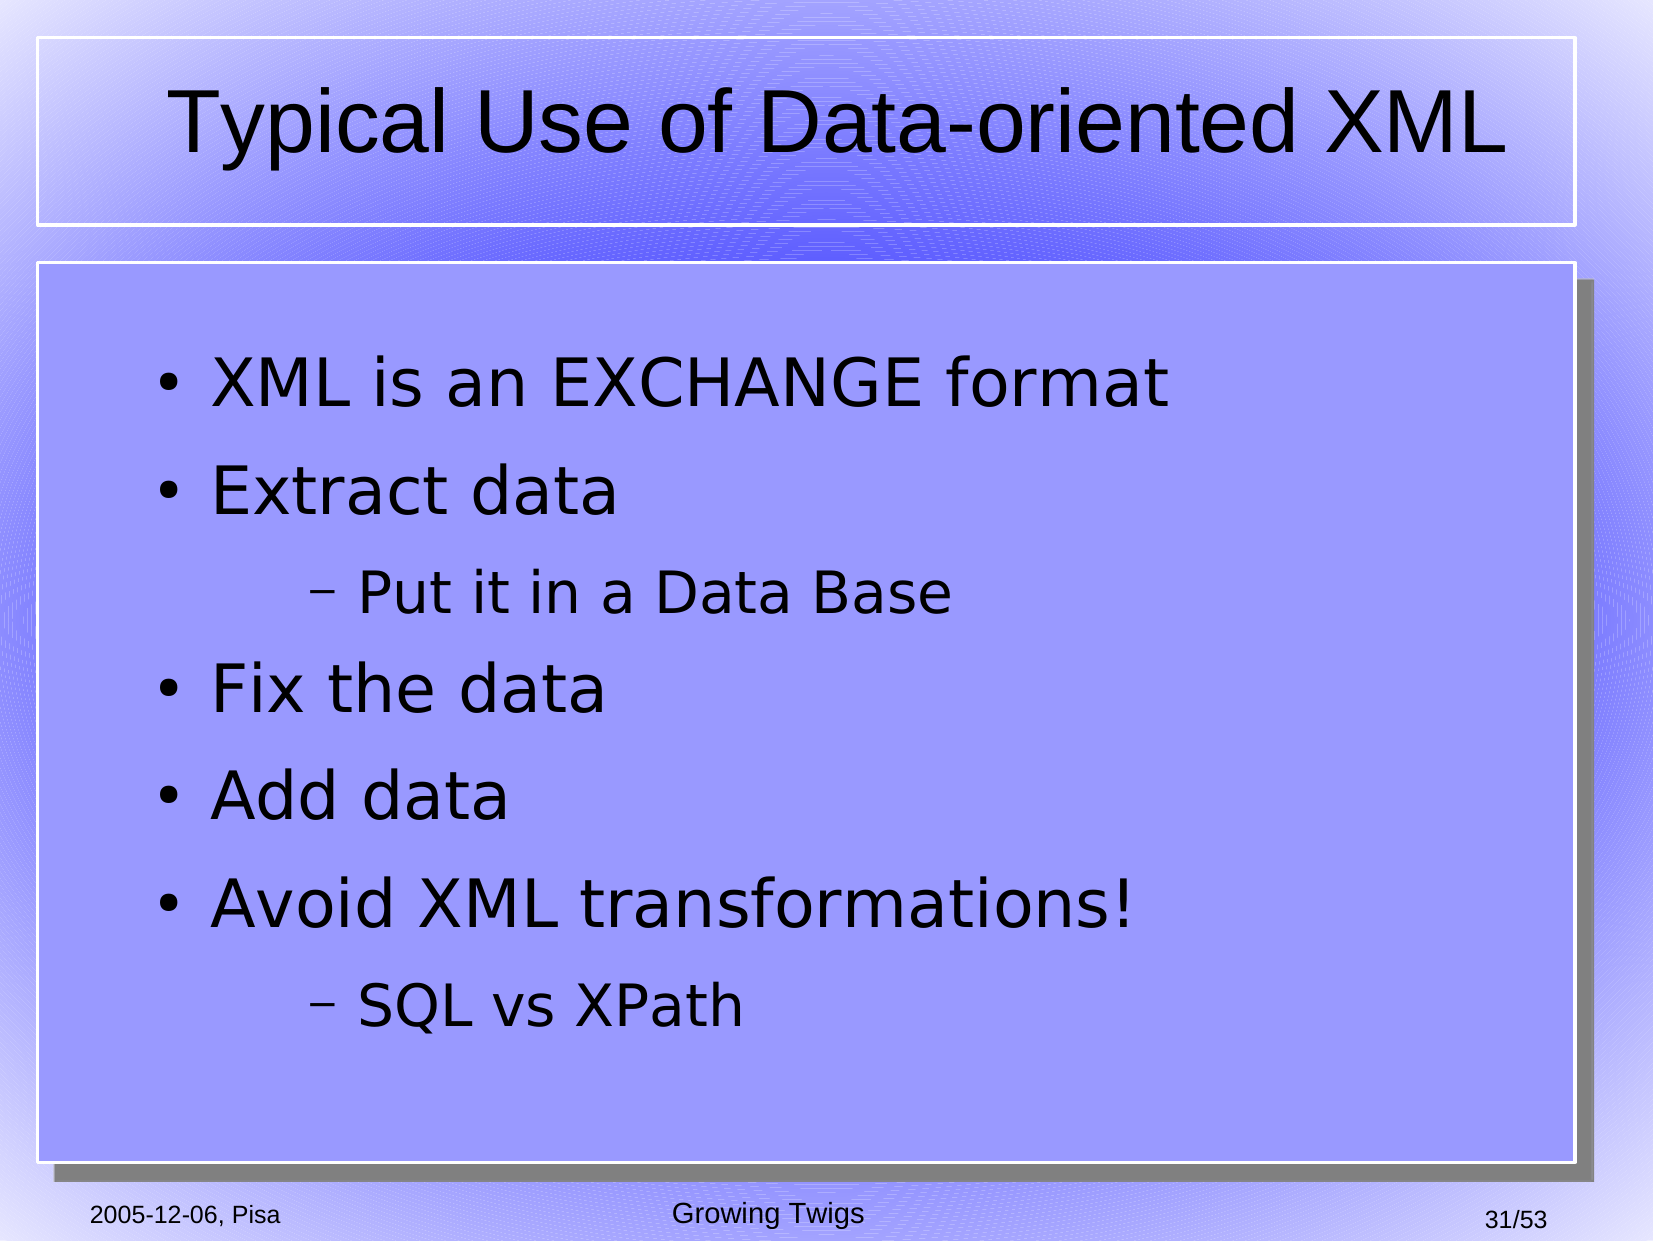

# Typical Use of Data-oriented XML
XML is an EXCHANGE format
Extract data
Put it in a Data Base
Fix the data
Add data
Avoid XML transformations!
SQL vs XPath